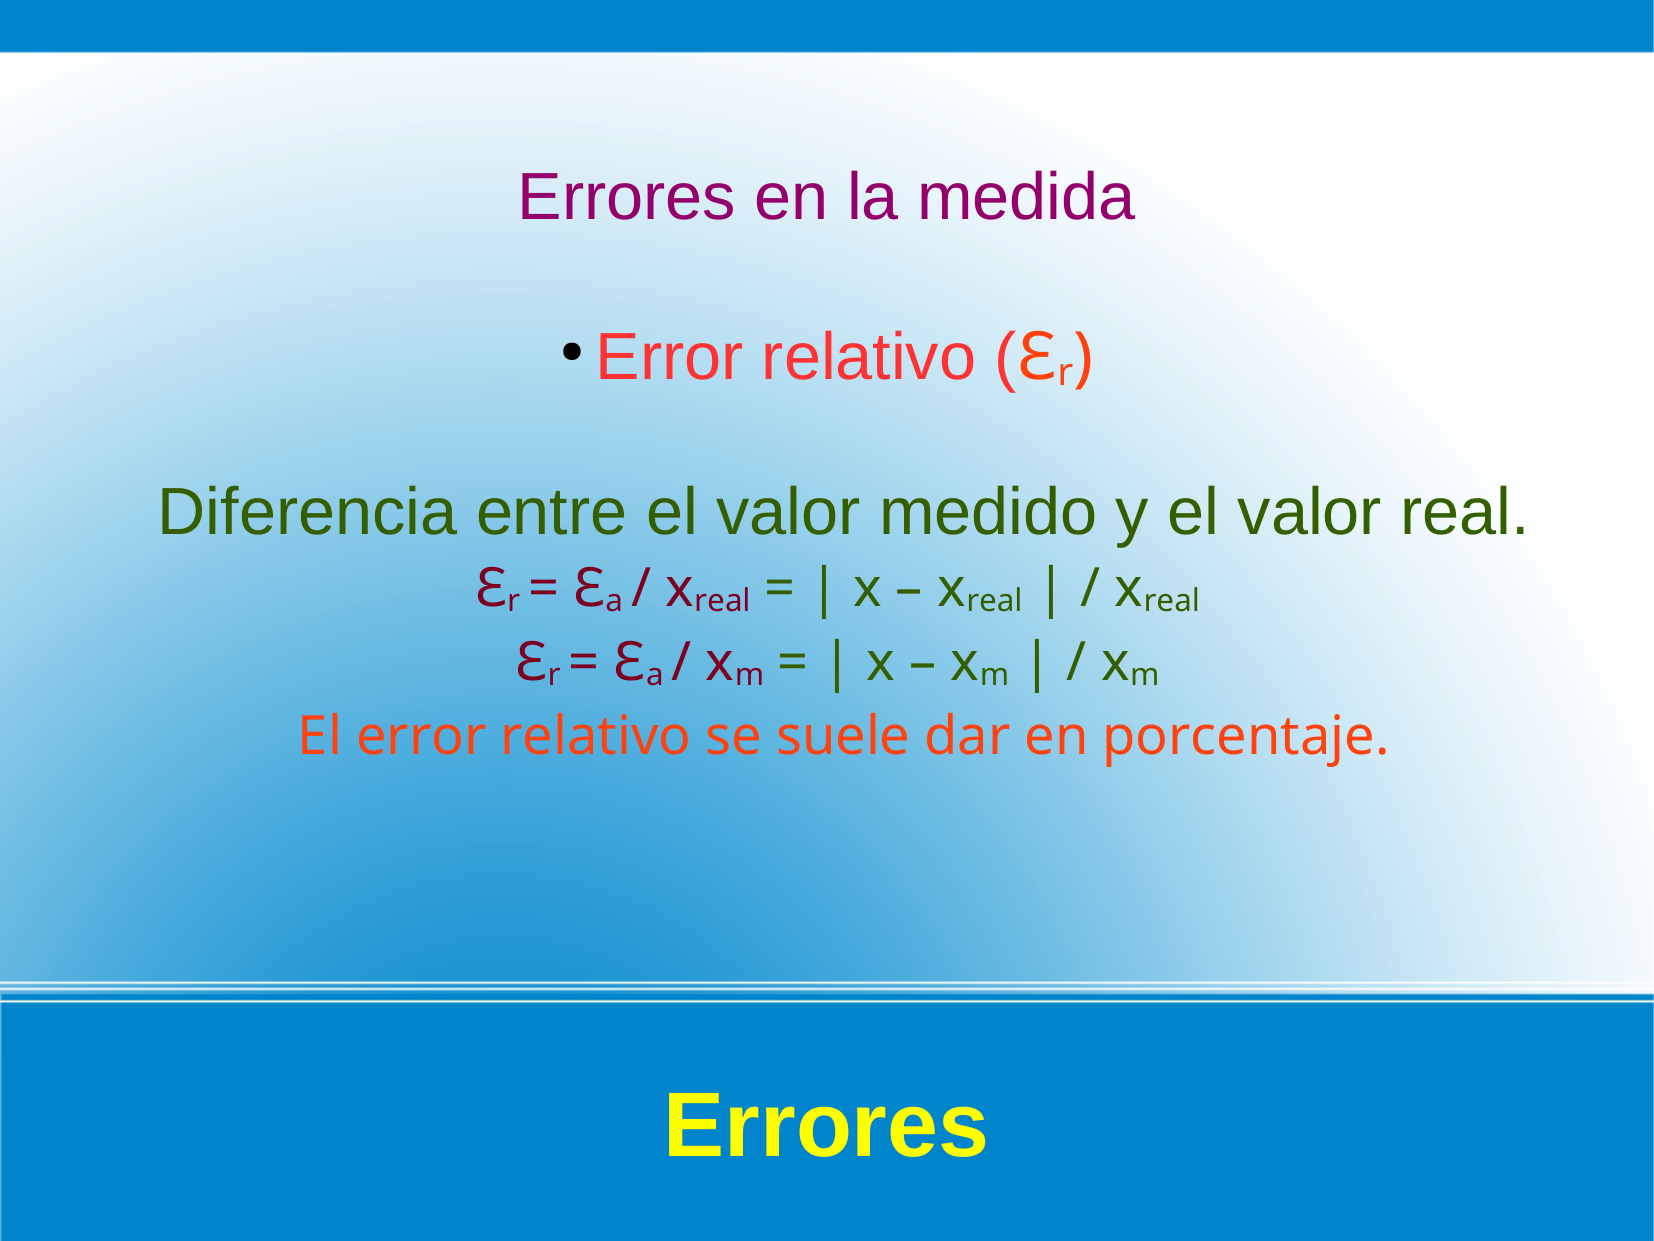

Errores en la medida
Error relativo (Ɛr)
Diferencia entre el valor medido y el valor real.
Ɛr = Ɛa / xreal = | x – xreal | / xreal
Ɛr = Ɛa / xm = | x – xm | / xm
El error relativo se suele dar en porcentaje.
# Errores